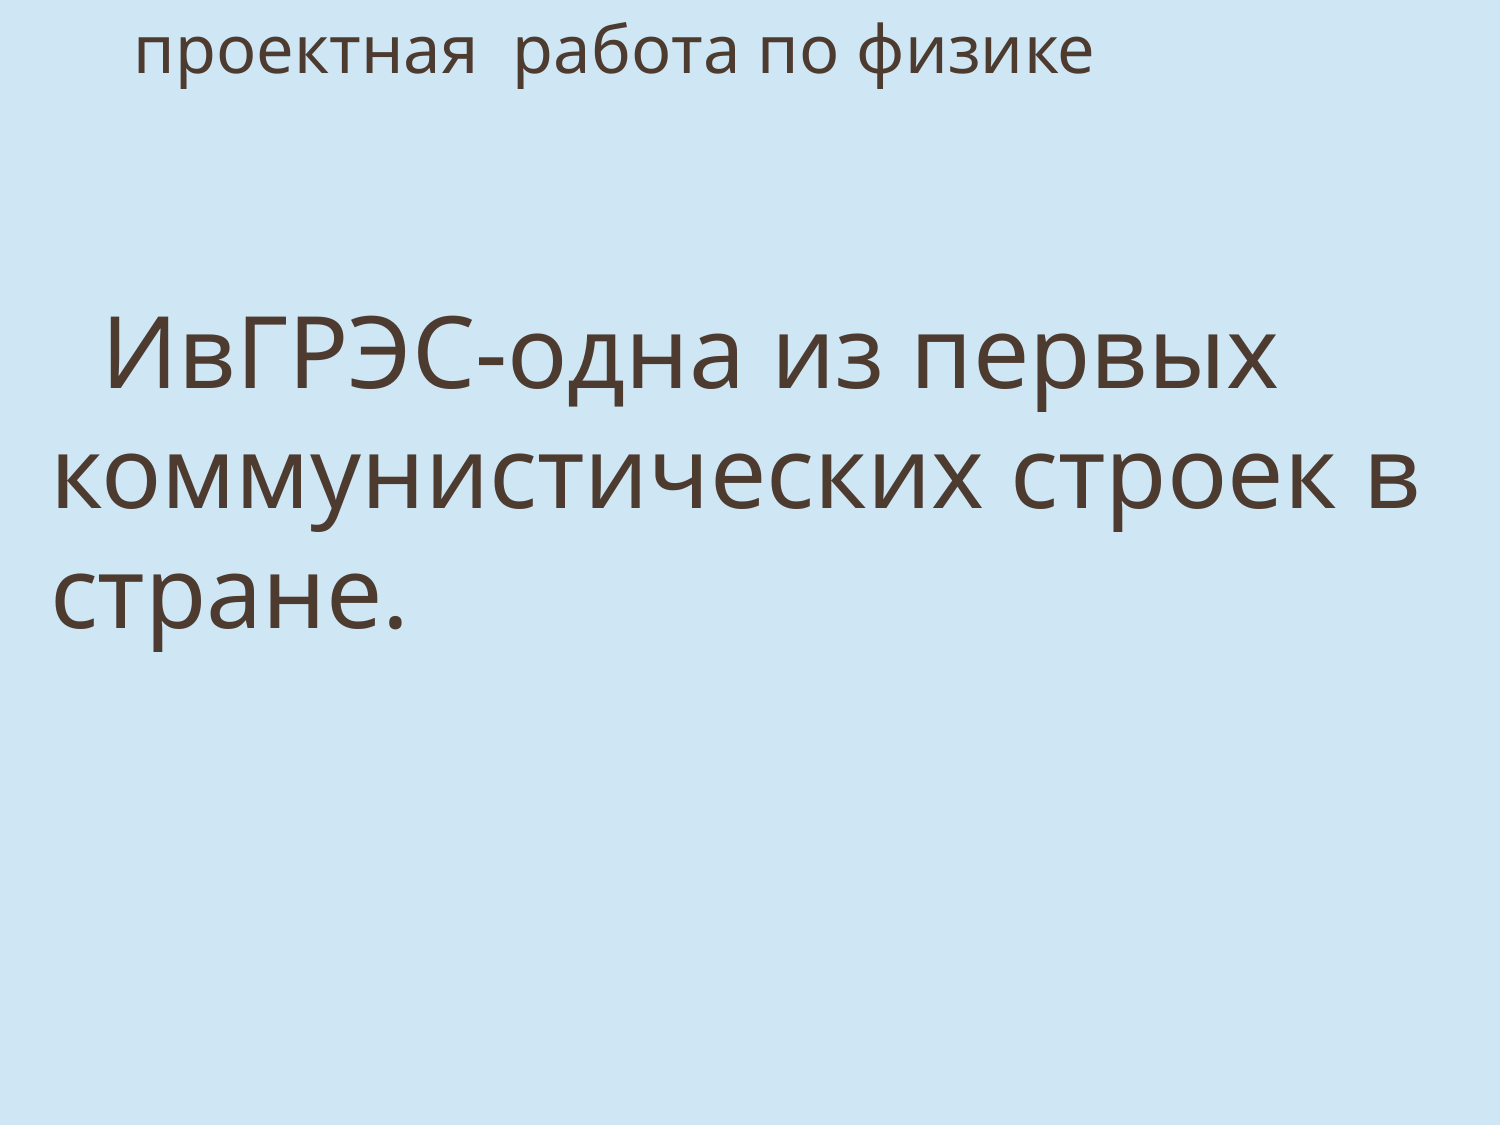

# проектная работа по физике
 ИвГРЭС-одна из первых коммунистических строек в стране.